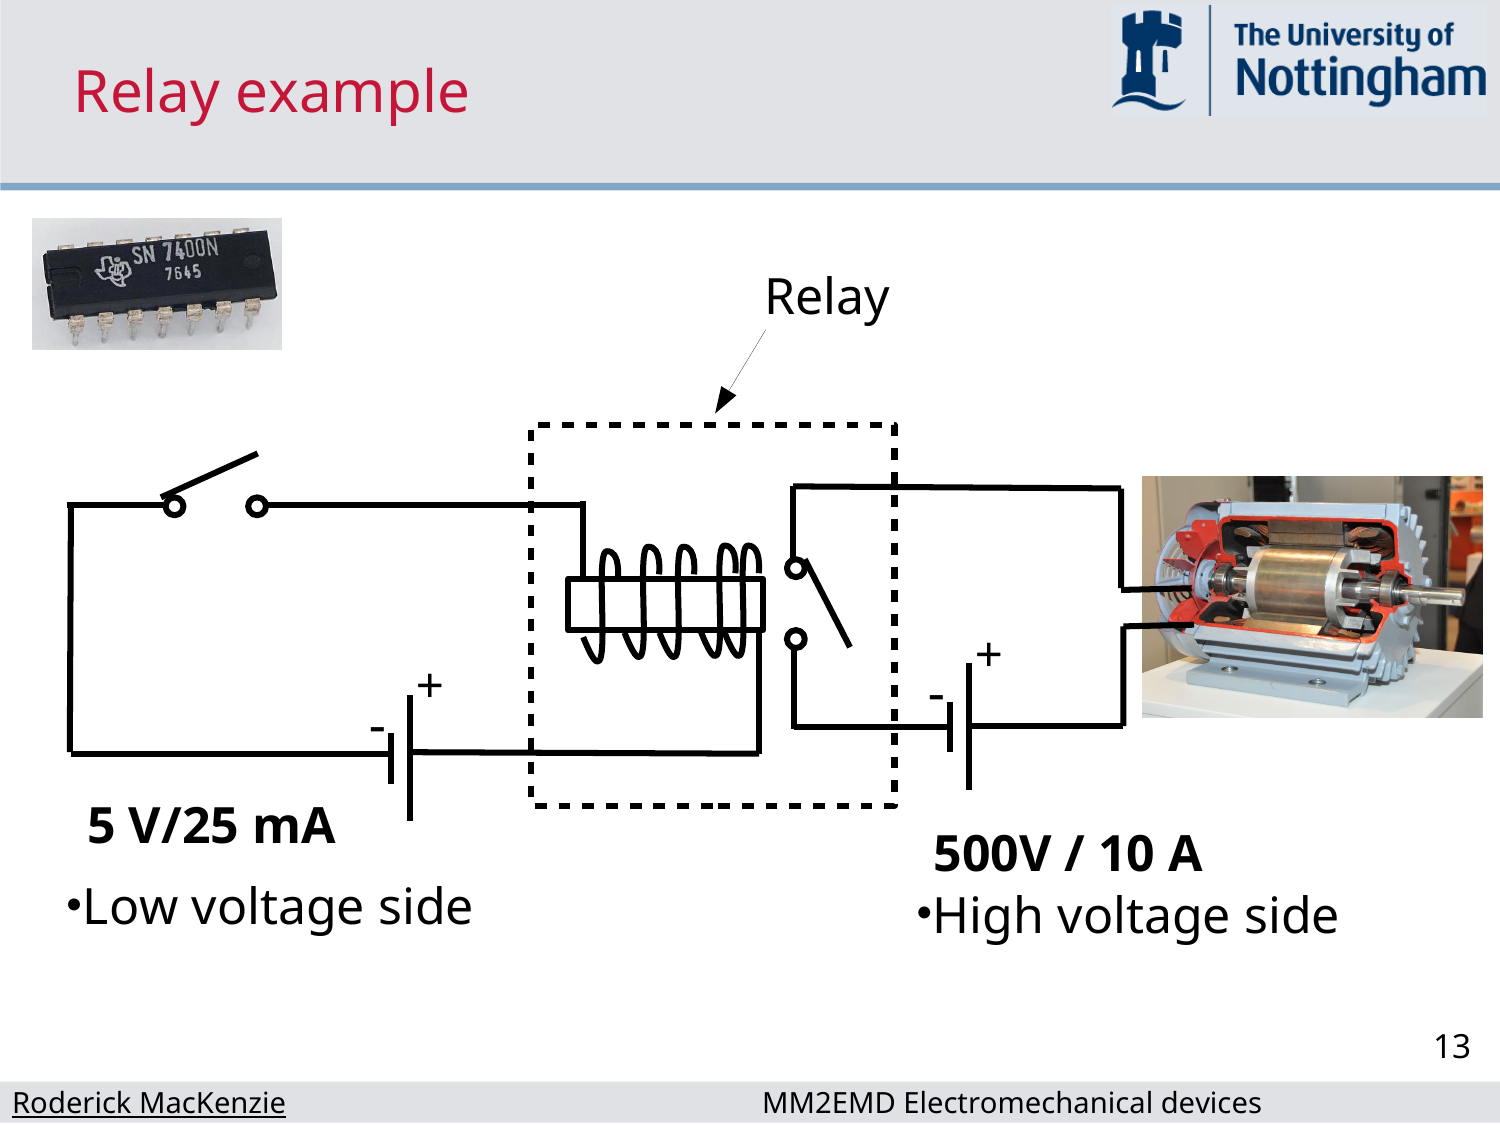

# Relay example
Relay
+
+
-
-
5 V/25 mA
500V / 10 A
Low voltage side
High voltage side